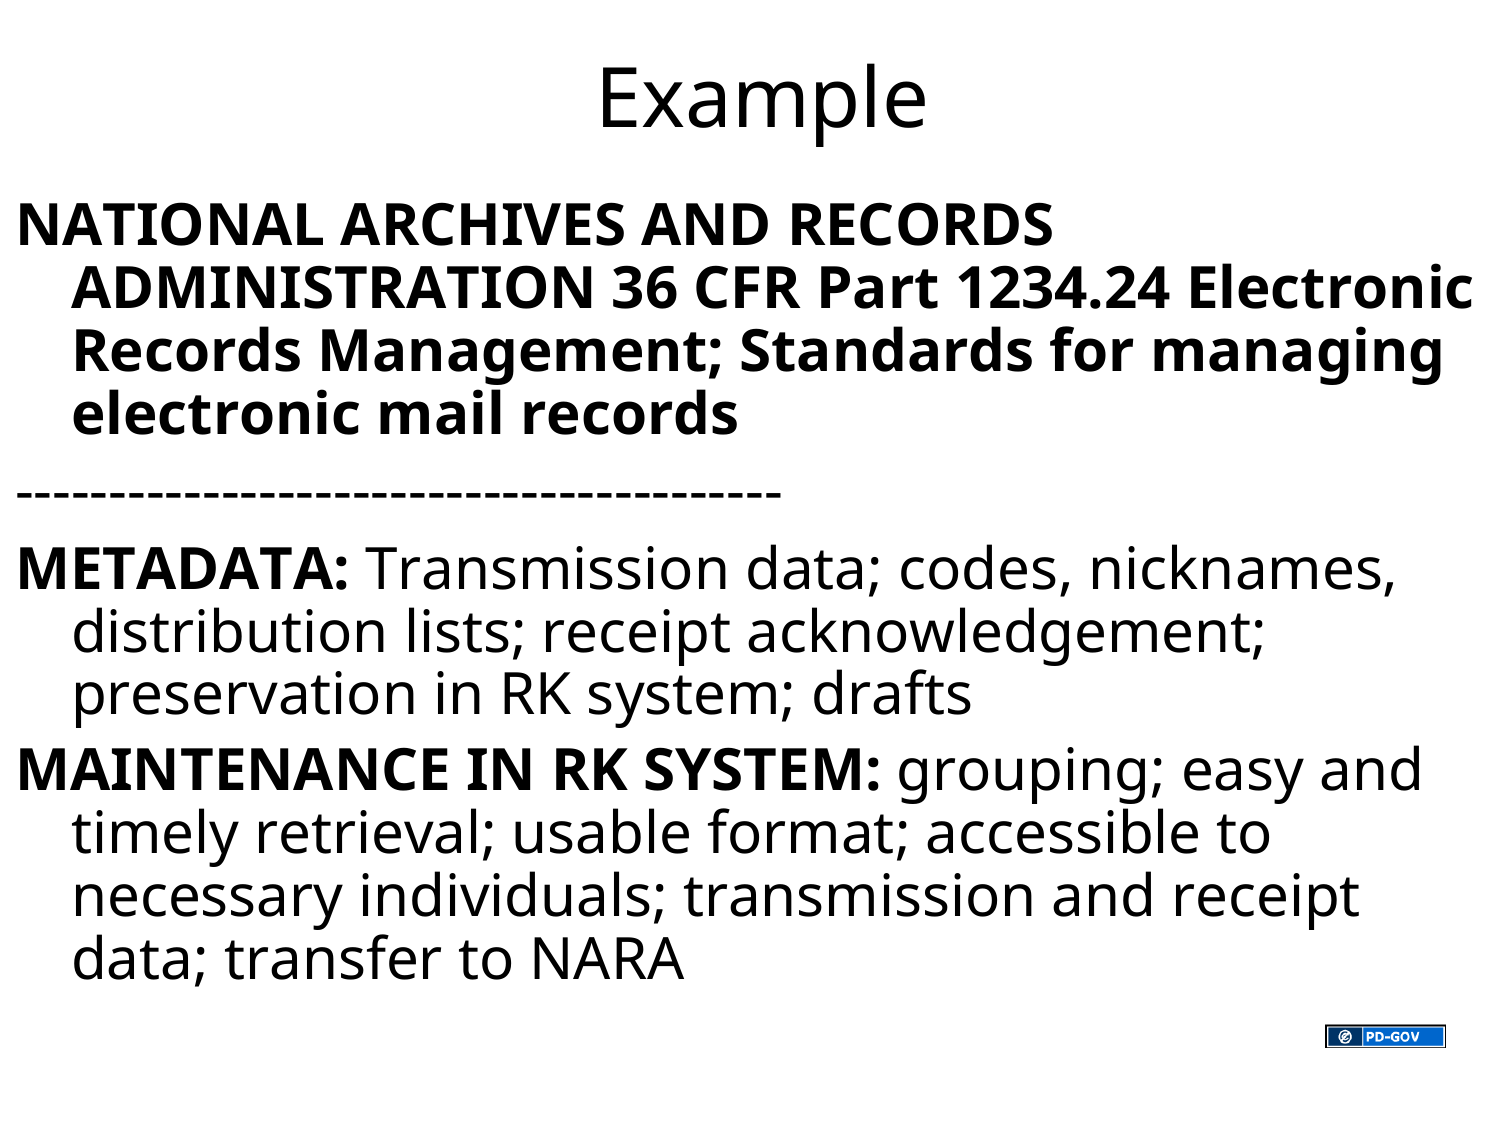

# Example
NATIONAL ARCHIVES AND RECORDS ADMINISTRATION 36 CFR Part 1234.24 Electronic Records Management; Standards for managing electronic mail records
-----------------------------------------
METADATA: Transmission data; codes, nicknames, distribution lists; receipt acknowledgement; preservation in RK system; drafts
MAINTENANCE IN RK SYSTEM: grouping; easy and timely retrieval; usable format; accessible to necessary individuals; transmission and receipt data; transfer to NARA